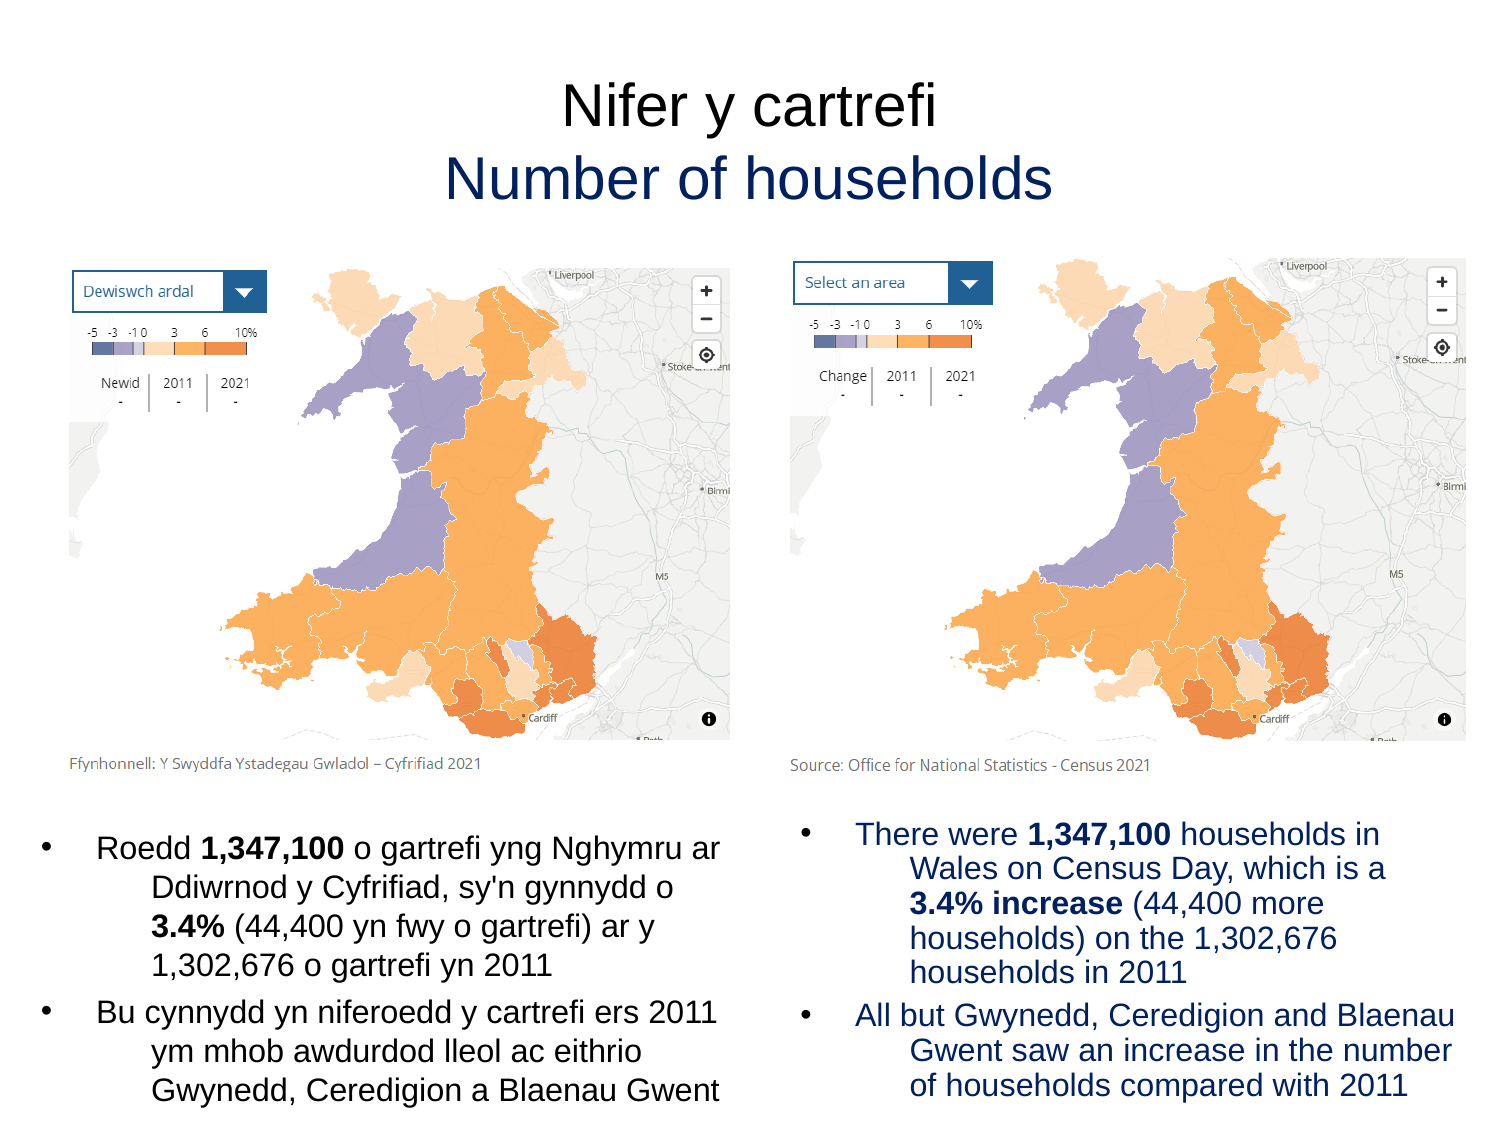

Nifer y cartrefi
Number of households
There were 1,347,100 households in Wales on Census Day, which is a 3.4% increase (44,400 more households) on the 1,302,676 households in 2011
All but Gwynedd, Ceredigion and Blaenau Gwent saw an increase in the number of households compared with 2011
# Roedd 1,347,100 o gartrefi yng Nghymru ar Ddiwrnod y Cyfrifiad, sy'n gynnydd o 3.4% (44,400 yn fwy o gartrefi) ar y 1,302,676 o gartrefi yn 2011
Bu cynnydd yn niferoedd y cartrefi ers 2011 ym mhob awdurdod lleol ac eithrio Gwynedd, Ceredigion a Blaenau Gwent